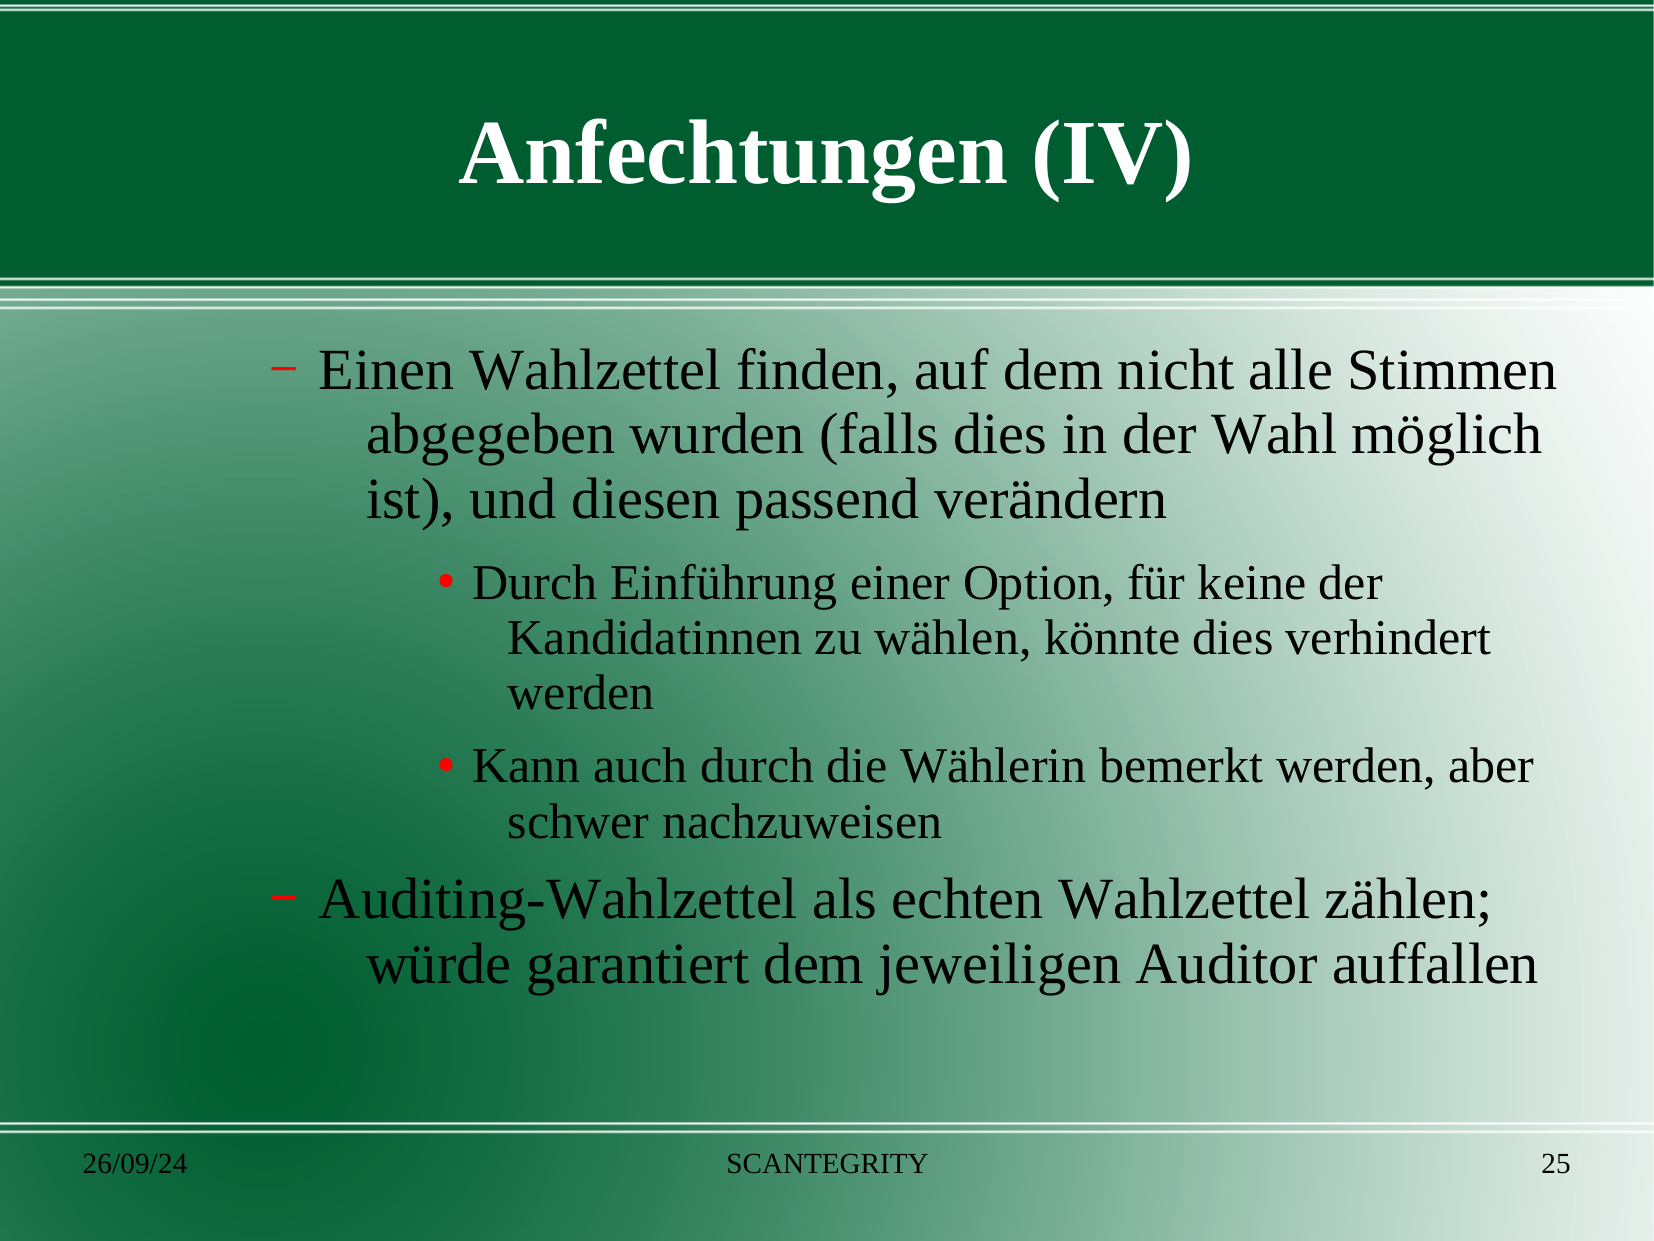

# Anfechtungen (IV)
Einen Wahlzettel finden, auf dem nicht alle Stimmen abgegeben wurden (falls dies in der Wahl möglich ist), und diesen passend verändern
Durch Einführung einer Option, für keine der Kandidatinnen zu wählen, könnte dies verhindert werden
Kann auch durch die Wählerin bemerkt werden, aber schwer nachzuweisen
Auditing-Wahlzettel als echten Wahlzettel zählen; würde garantiert dem jeweiligen Auditor auffallen
SCANTEGRITY
25